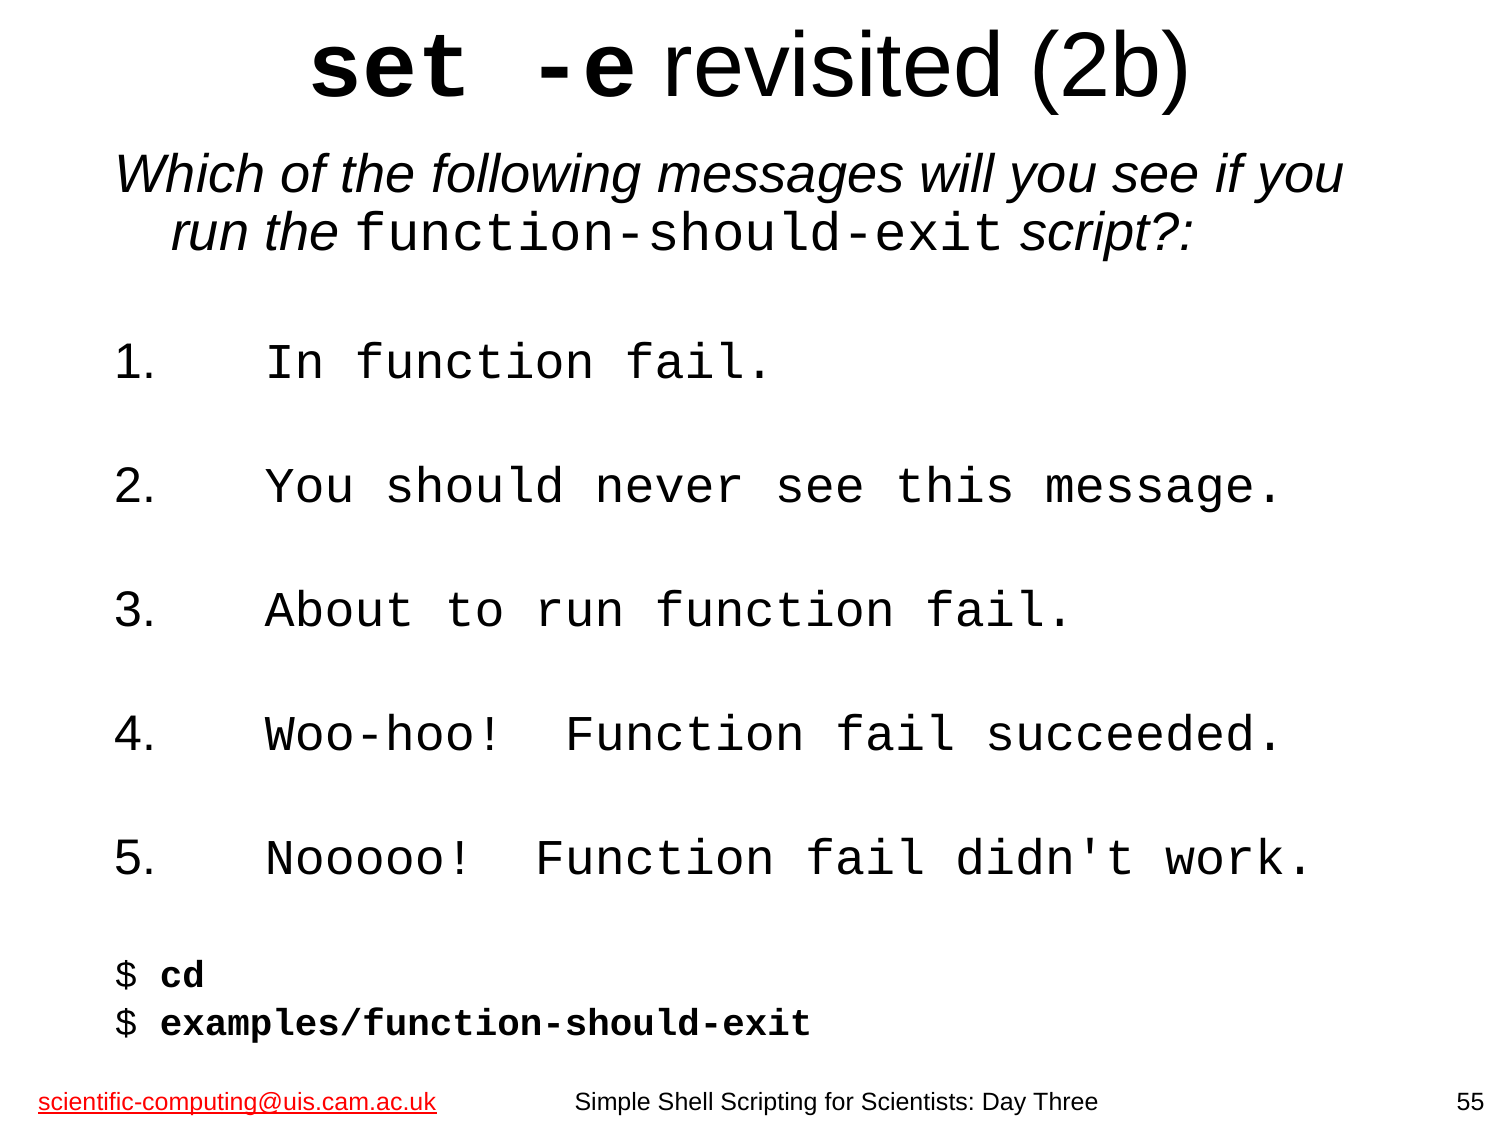

# set -e revisited (2b)
Which of the following messages will you see if you run the function-should-exit script?:
1.	In function fail.
2.	You should never see this message.
3.	About to run function fail.
4.	Woo-hoo! Function fail succeeded.
5.	Nooooo! Function fail didn't work.
$ cd
$ examples/function-should-exit
escience-support@ucs.cam.ac.uk	Simple Shell Scripting for Scientists: Day Three
55